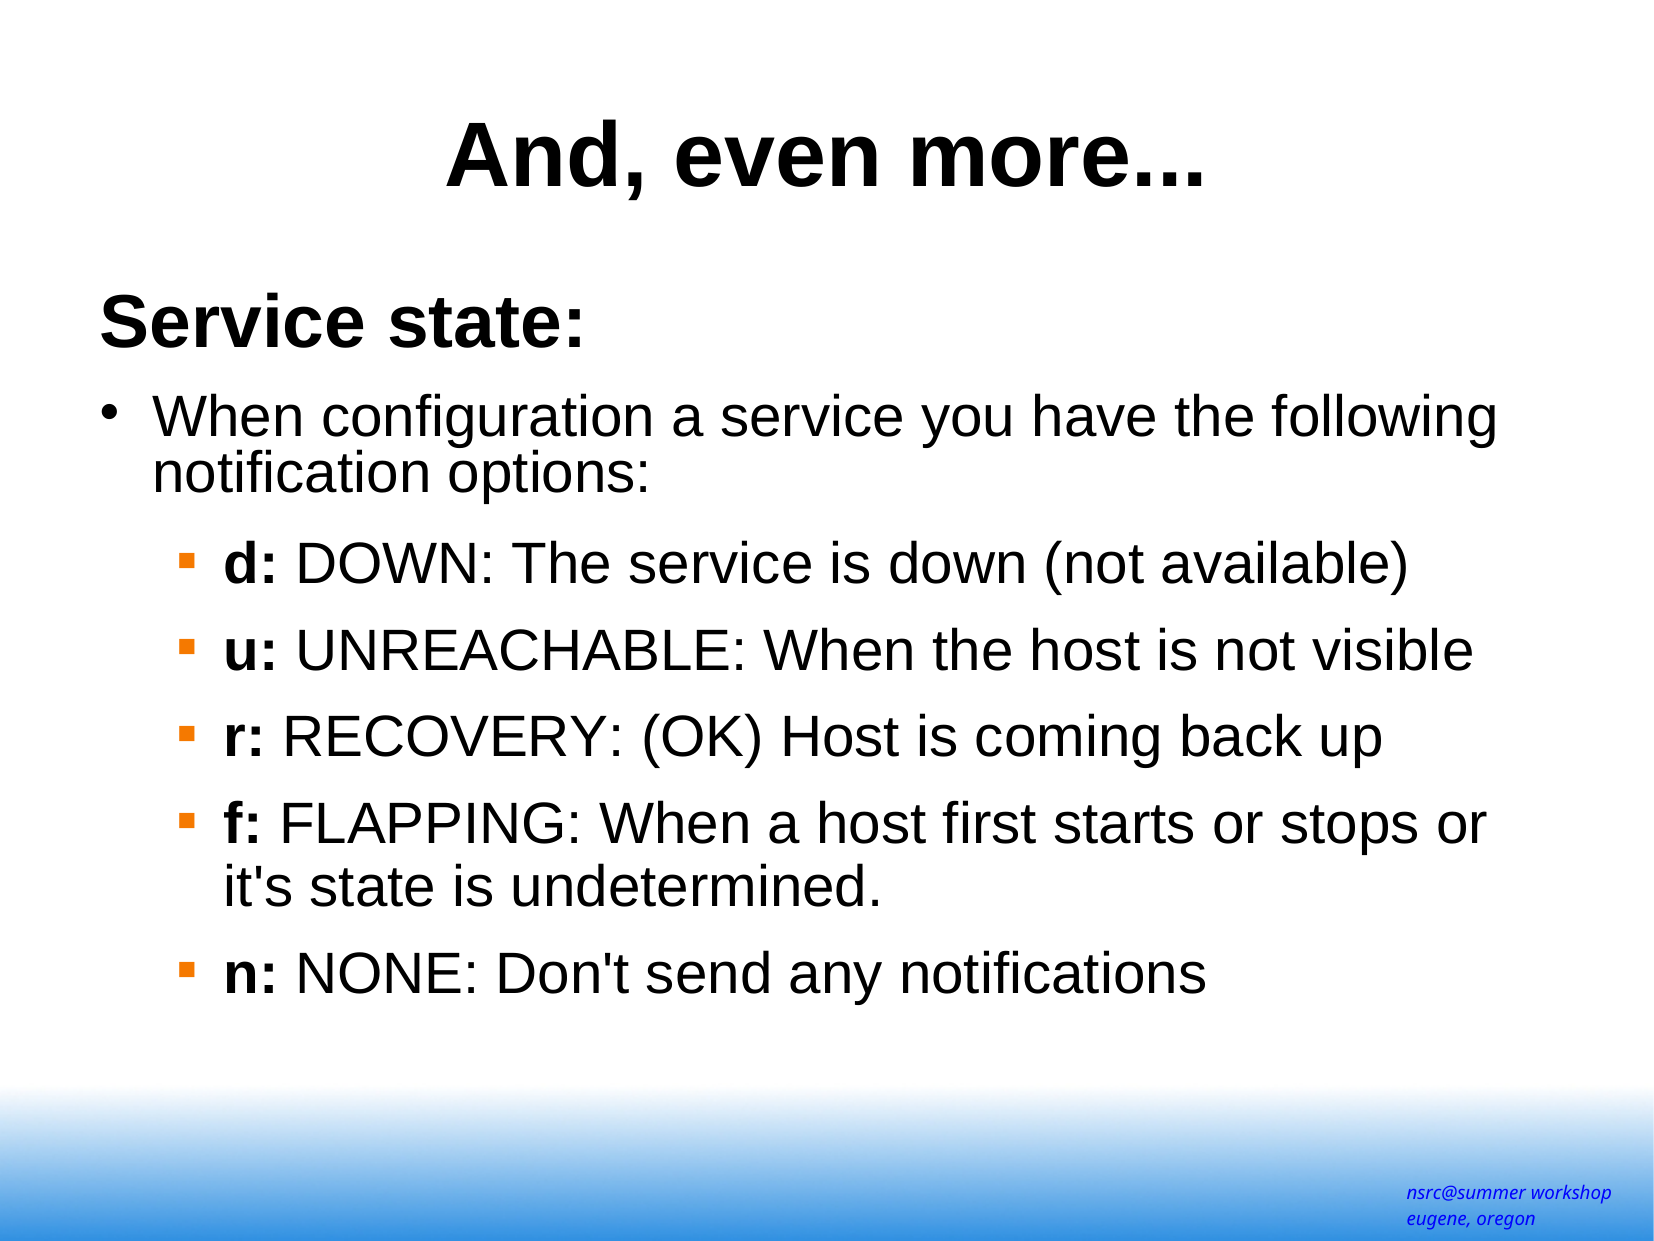

# And, even more...
Service state:
When configuration a service you have the following notification options:
d: DOWN: The service is down (not available)
u: UNREACHABLE: When the host is not visible
r: RECOVERY: (OK) Host is coming back up
f: FLAPPING: When a host first starts or stops or it's state is undetermined.
n: NONE: Don't send any notifications